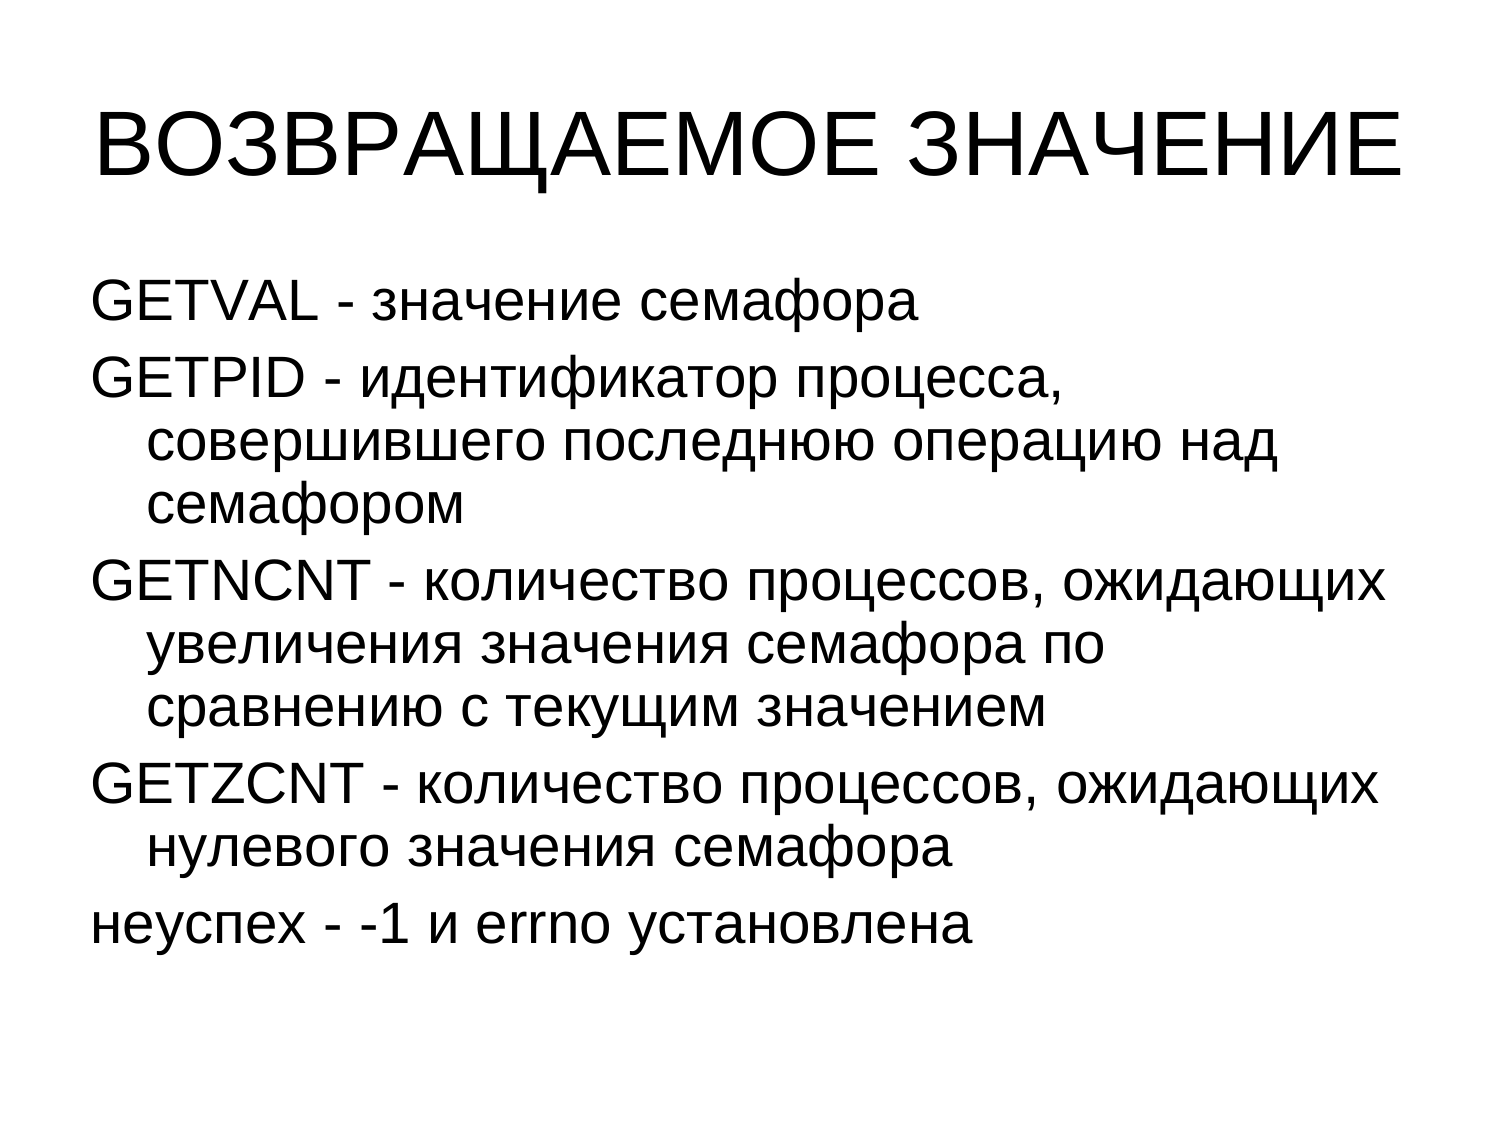

# ВОЗВРАЩАЕМОЕ ЗНАЧЕНИЕ
GETVAL - значение семафора
GETPID - идентификатор процесса, совершившего последнюю операцию над семафором
GETNCNT - количество процессов, ожидающих увеличения значения семафора по сравнению с текущим значением
GETZCNT - количество процессов, ожидающих нулевого значения семафора
неуспех - -1 и errno установлена